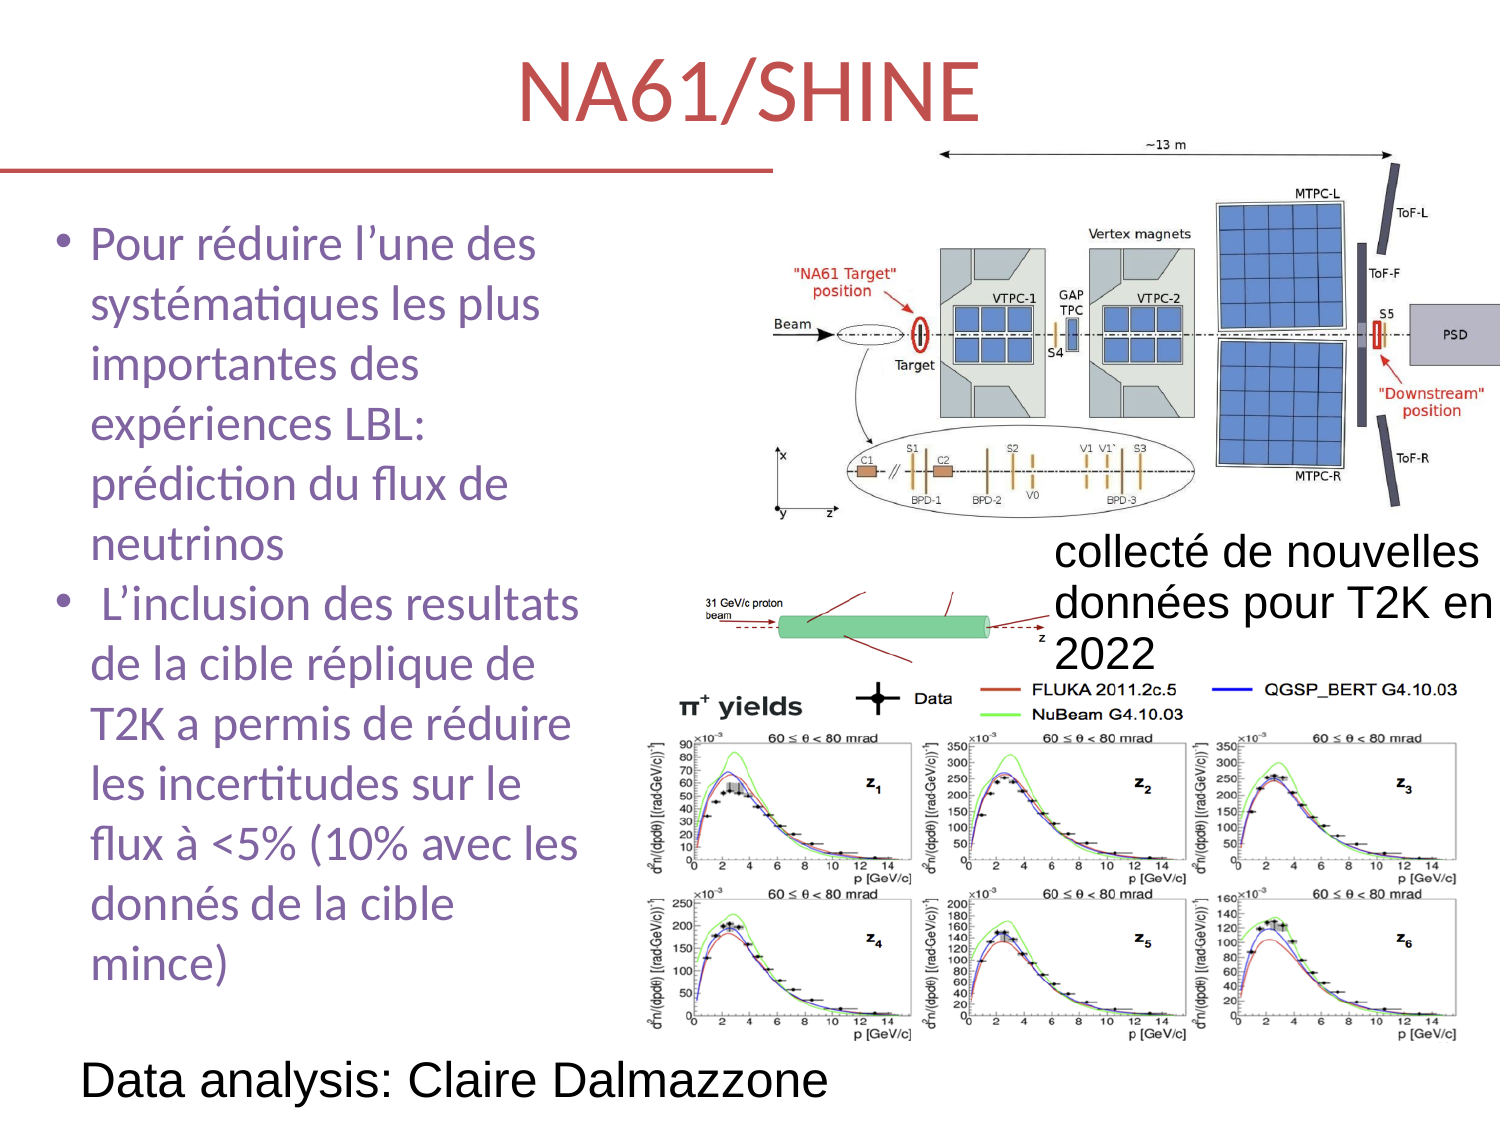

NA61/SHINE
Pour réduire l’une des systématiques les plus importantes des expériences LBL: prédiction du flux de neutrinos
 L’inclusion des resultats de la cible réplique de T2K a permis de réduire les incertitudes sur le flux à <5% (10% avec les donnés de la cible mince)
collecté de nouvelles données pour T2K en
2022
Data analysis: Claire Dalmazzone